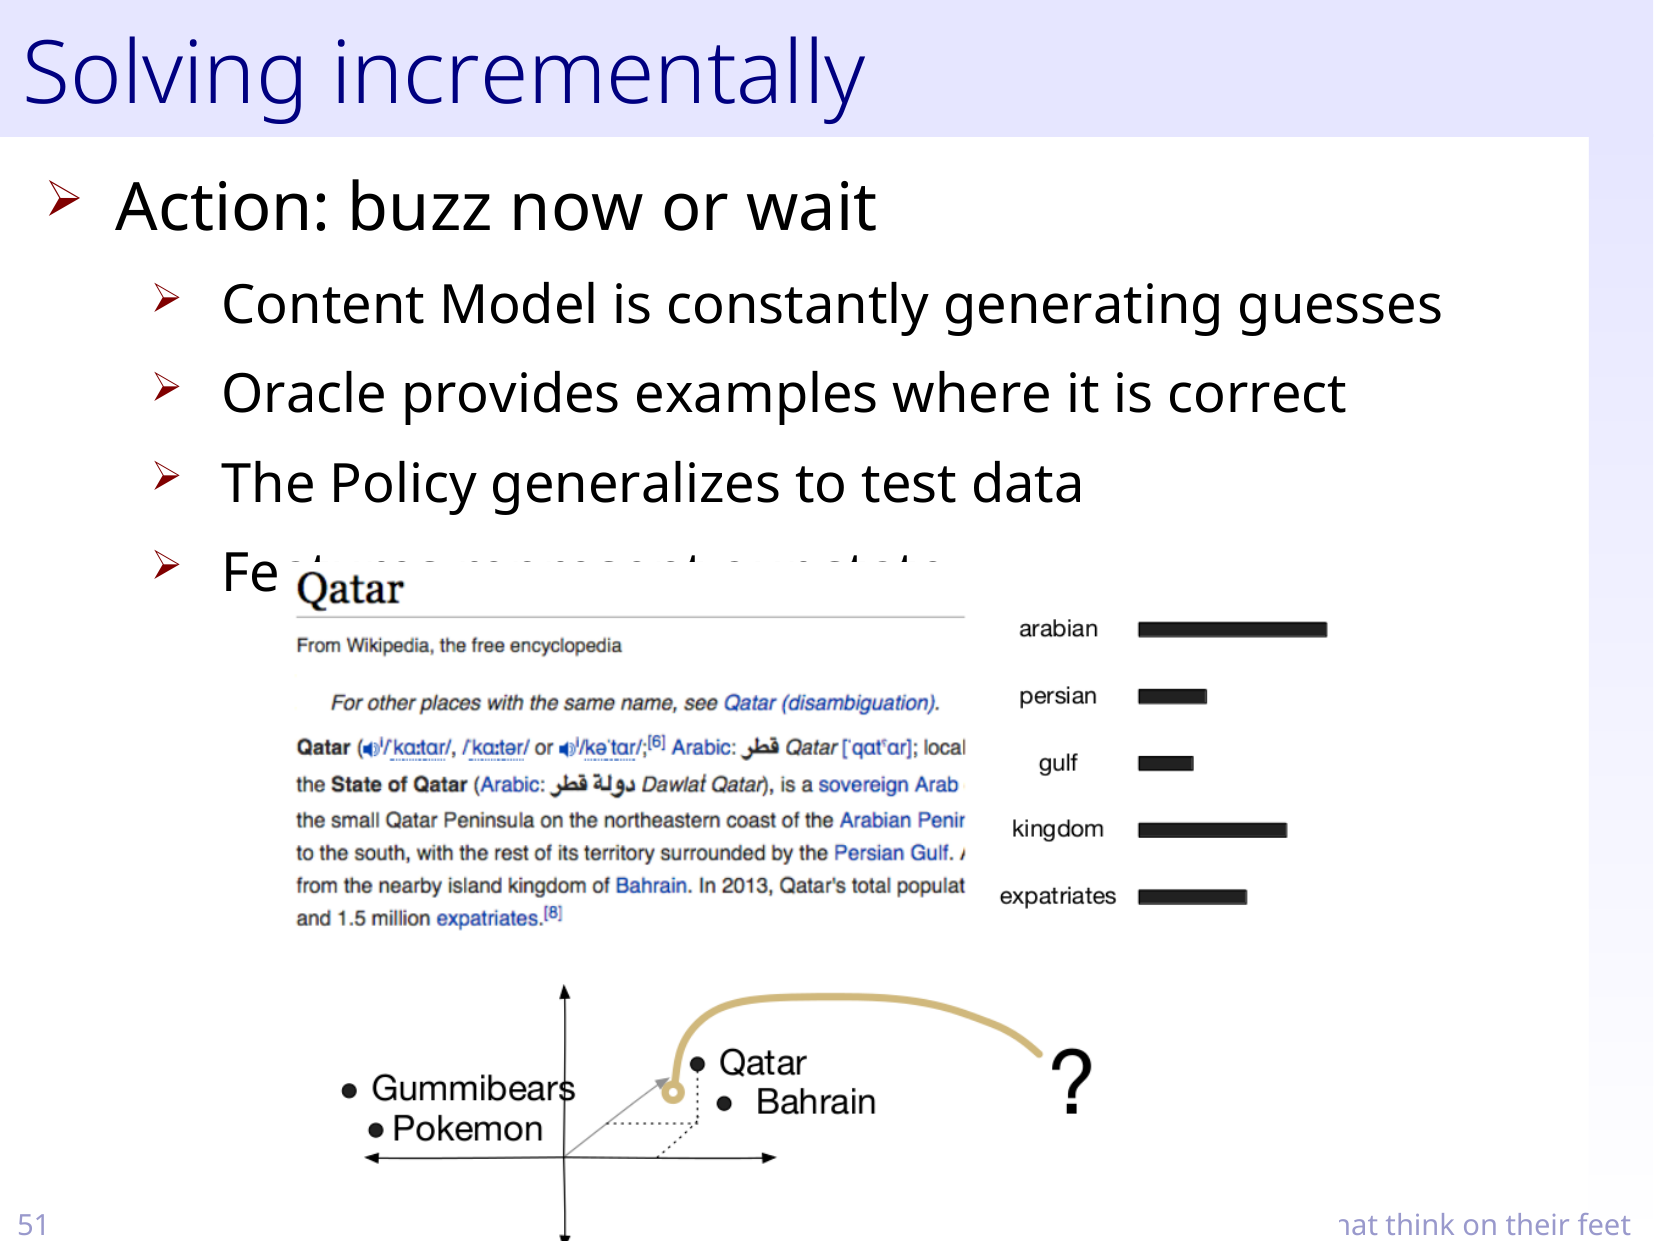

# Solving incrementally
Action: buzz now or wait
Content Model is constantly generating guesses
Oracle provides examples where it is correct
The Policy generalizes to test data
Features represent our state